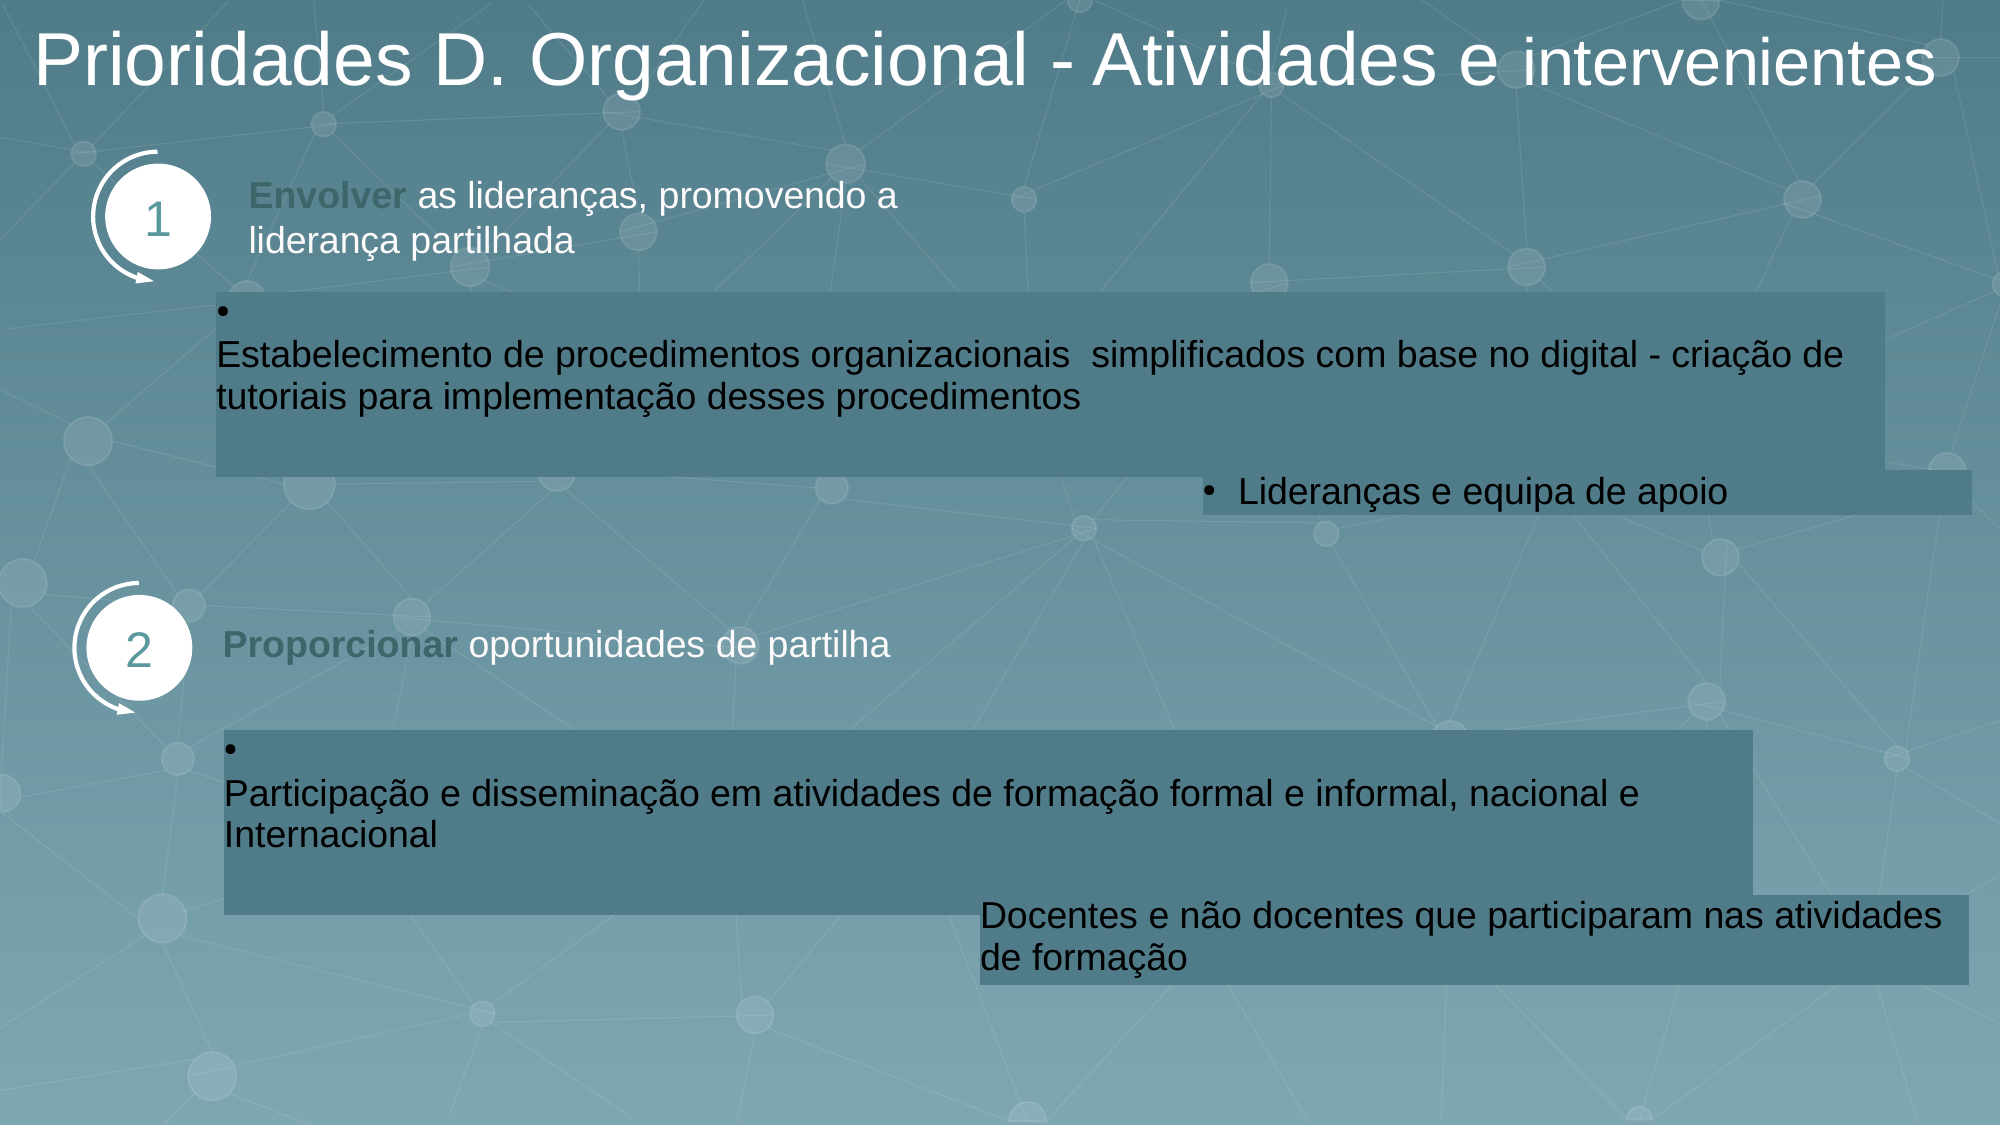

Prioridades D. Organizacional - Atividades e intervenientes
1
Envolver as lideranças, promovendo a liderança partilhada
| Estabelecimento de procedimentos organizacionais  simplificados com base no digital - criação de tutoriais para implementação desses procedimentos |
| --- |
| Lideranças e equipa de apoio |
| --- |
2
Proporcionar oportunidades de partilha
| Participação e disseminação em atividades de formação formal e informal, nacional e  Internacional |
| --- |
| Docentes e não docentes que participaram nas atividades de formação |
| --- |